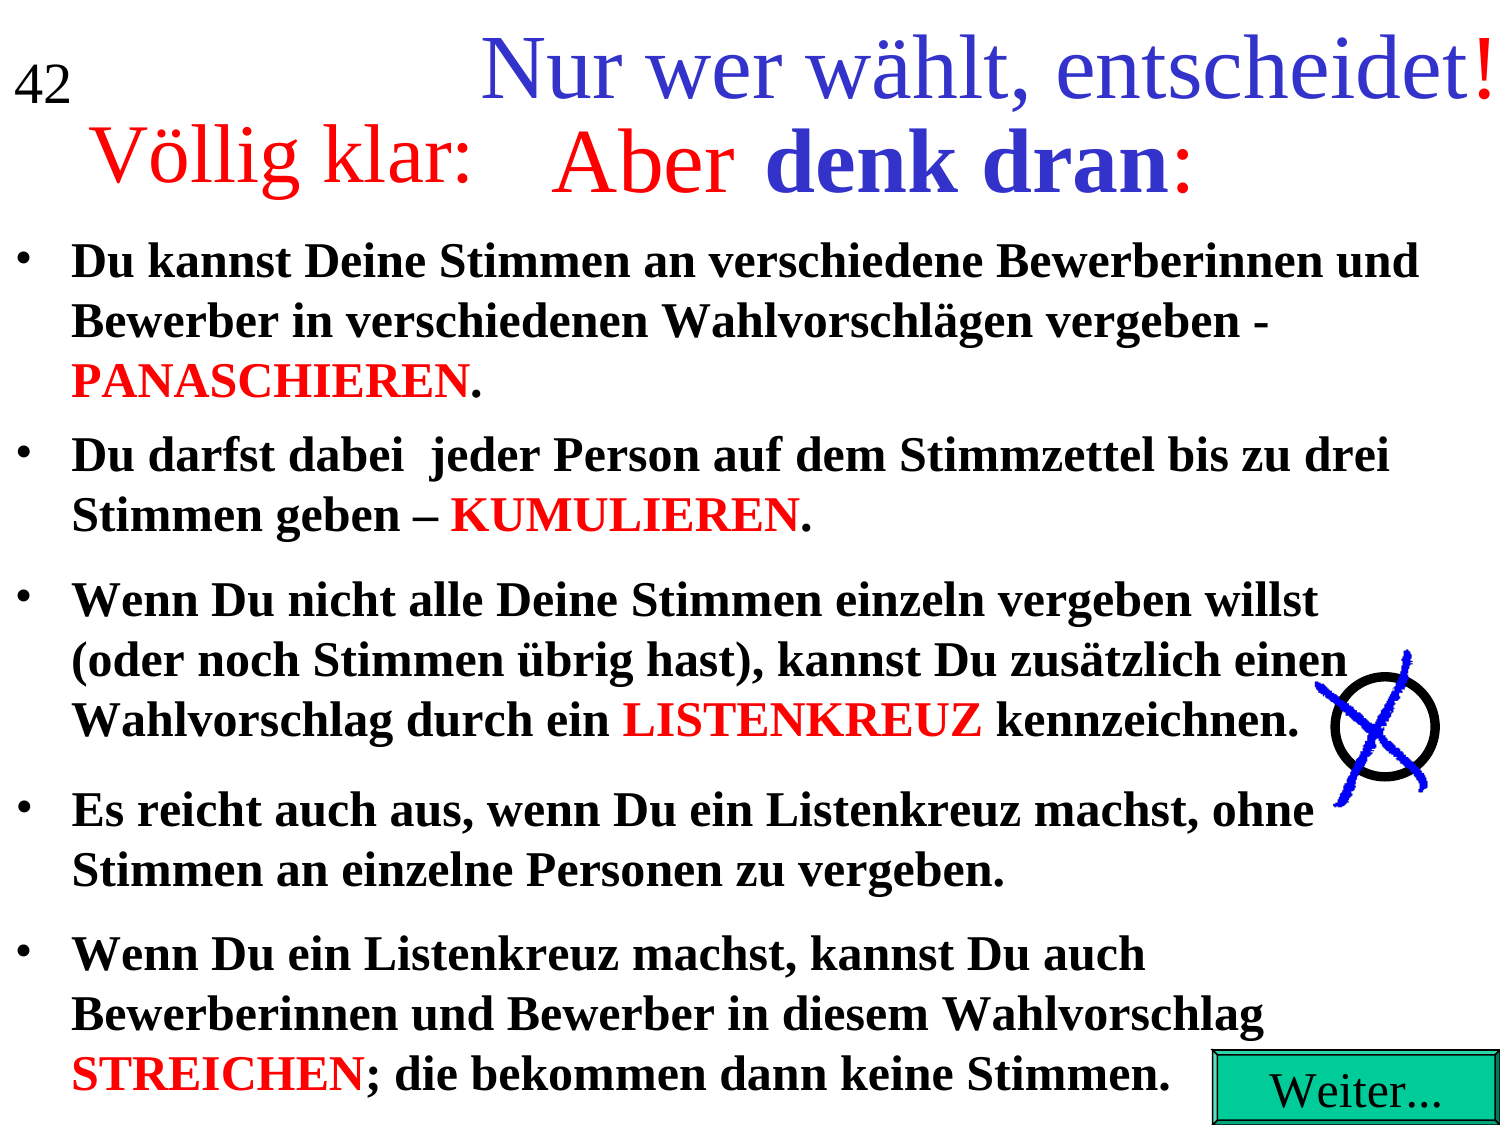

Nur wer wählt, entscheidet!
42
# Völlig klar:
Aber
denk dran:
Du kannst Deine Stimmen an verschiedene Bewerberinnen und Bewerber in verschiedenen Wahlvorschlägen vergeben - PANASCHIEREN.
Du darfst dabei jeder Person auf dem Stimmzettel bis zu drei Stimmen geben – KUMULIEREN.
Wenn Du nicht alle Deine Stimmen einzeln vergeben willst
(oder noch Stimmen übrig hast), kannst Du zusätzlich einen Wahlvorschlag durch ein LISTENKREUZ kennzeichnen.
Es reicht auch aus, wenn Du ein Listenkreuz machst, ohne Stimmen an einzelne Personen zu vergeben.
Wenn Du ein Listenkreuz machst, kannst Du auch Bewerberinnen und Bewerber in diesem Wahlvorschlag STREICHEN; die bekommen dann keine Stimmen.
Weiter...